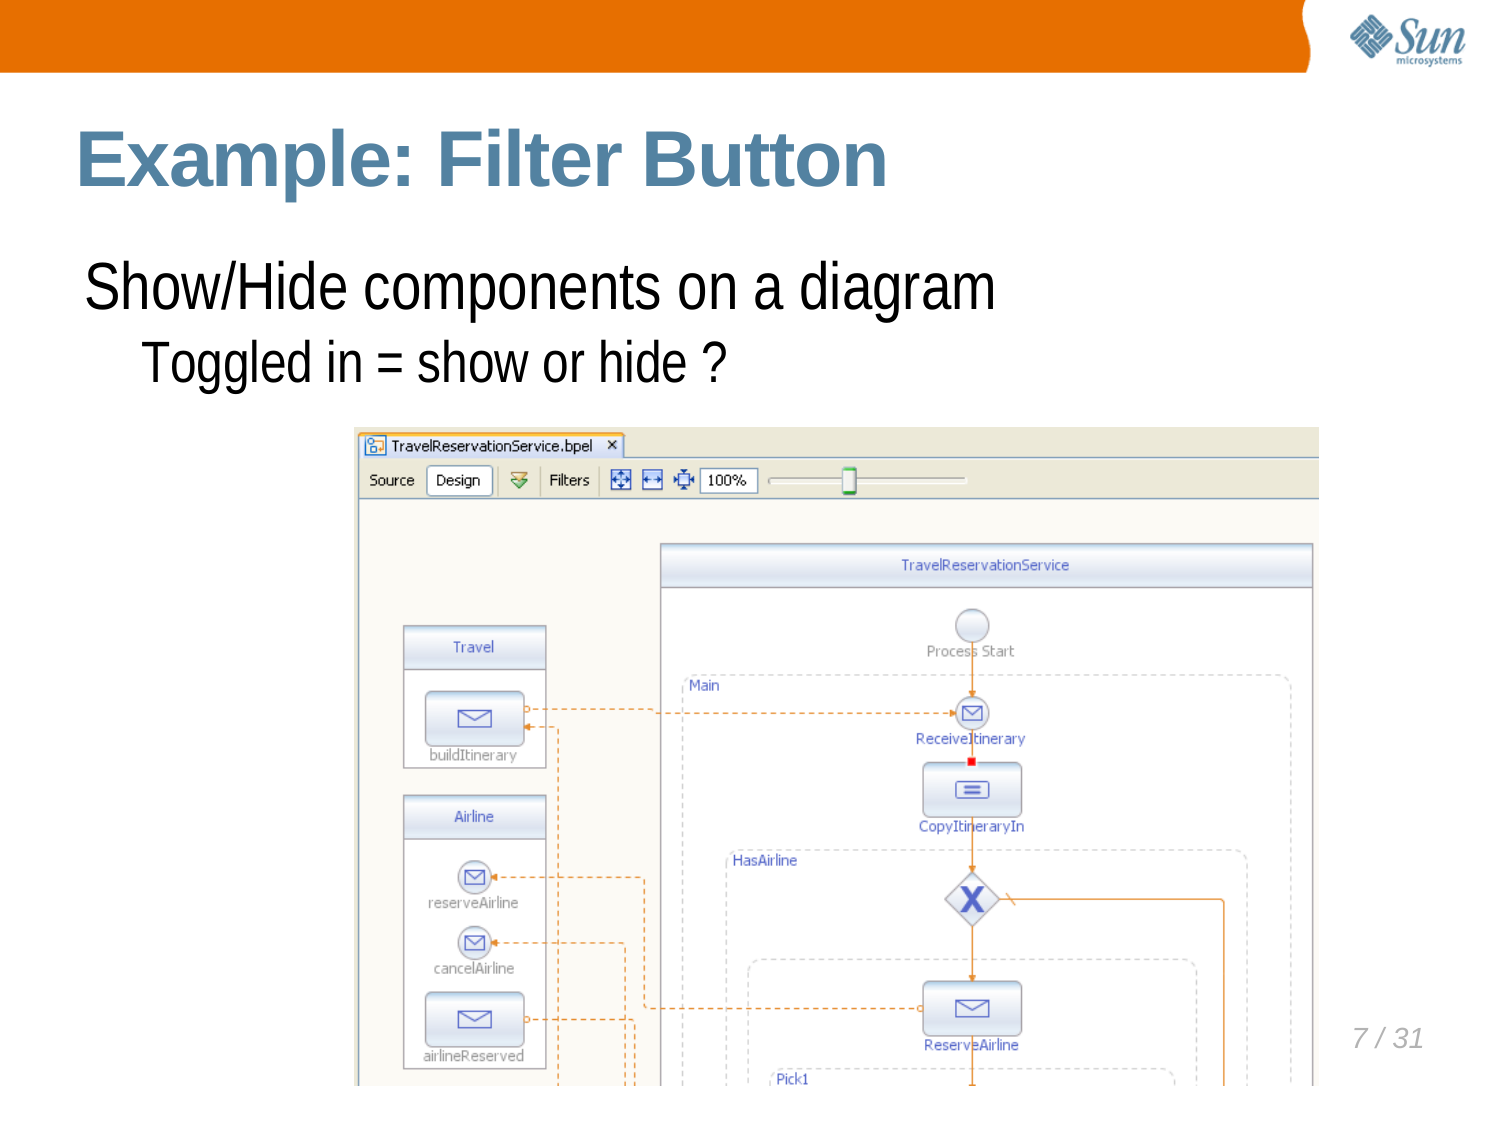

# Example: Filter Button
Show/Hide components on a diagram
Toggled in = show or hide ?
7